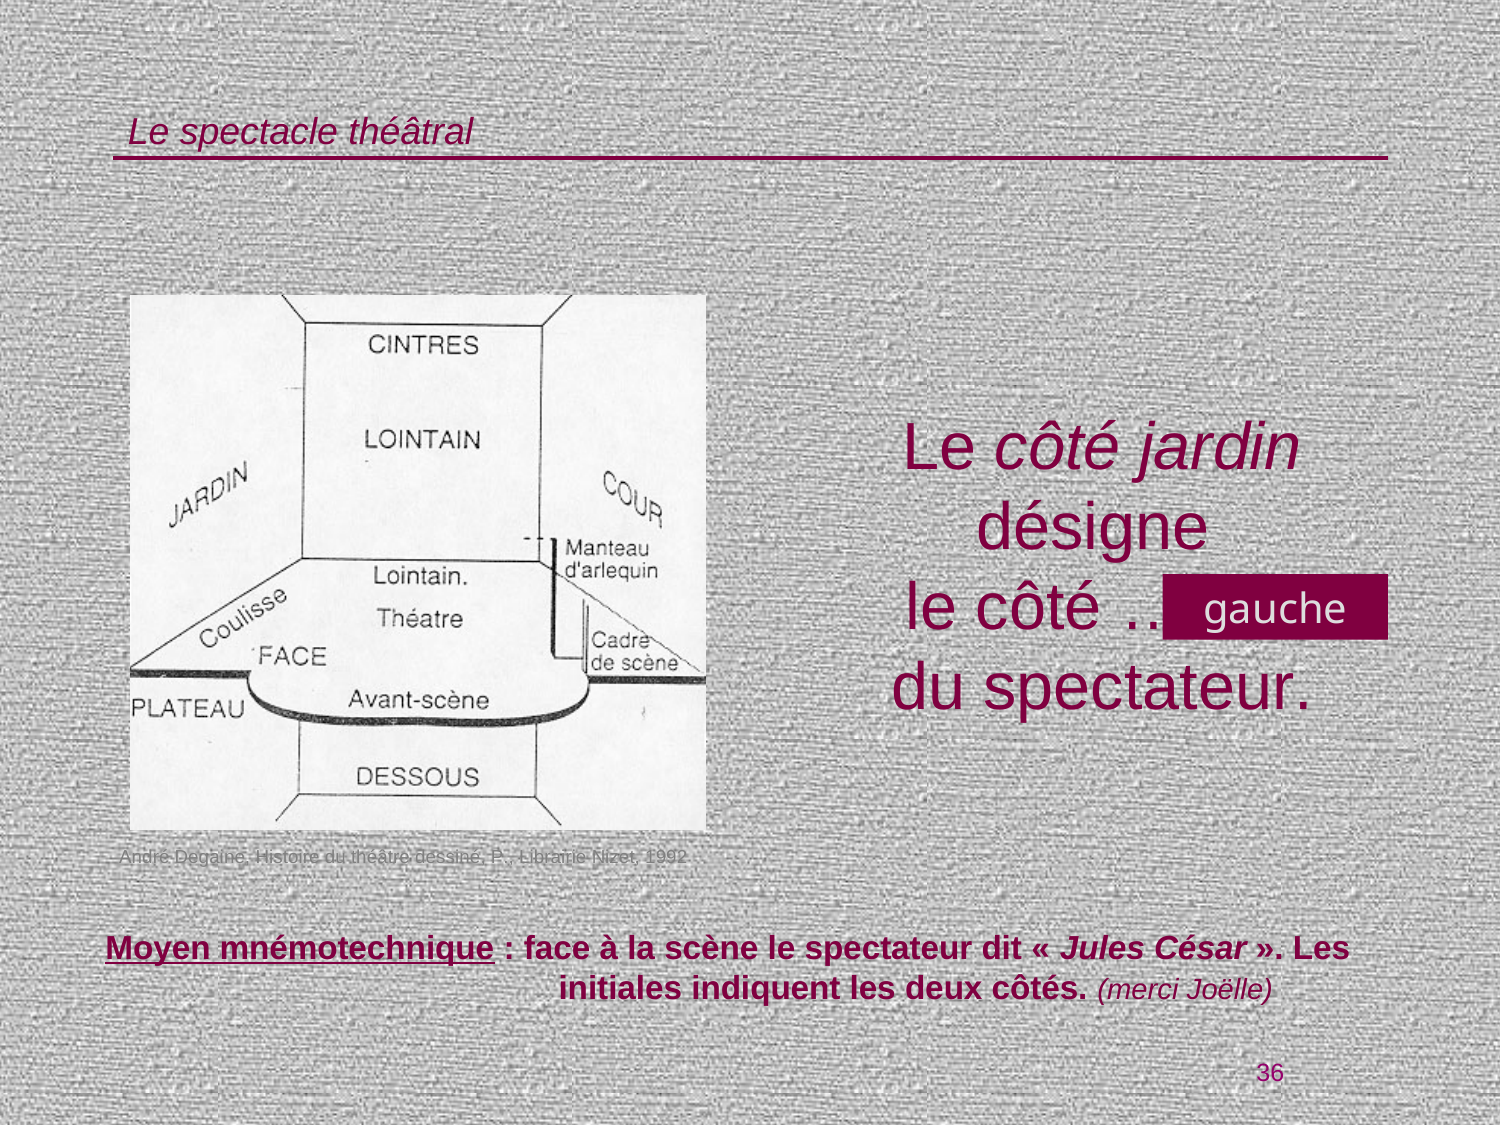

Le côté jardin désigne
le côté …
du spectateur.
gauche
André Degaine, Histoire du théâtre dessiné, P., Librairie Nizet, 1992
Moyen mnémotechnique : face à la scène le spectateur dit « Jules César ». Les initiales indiquent les deux côtés. (merci Joëlle)
36